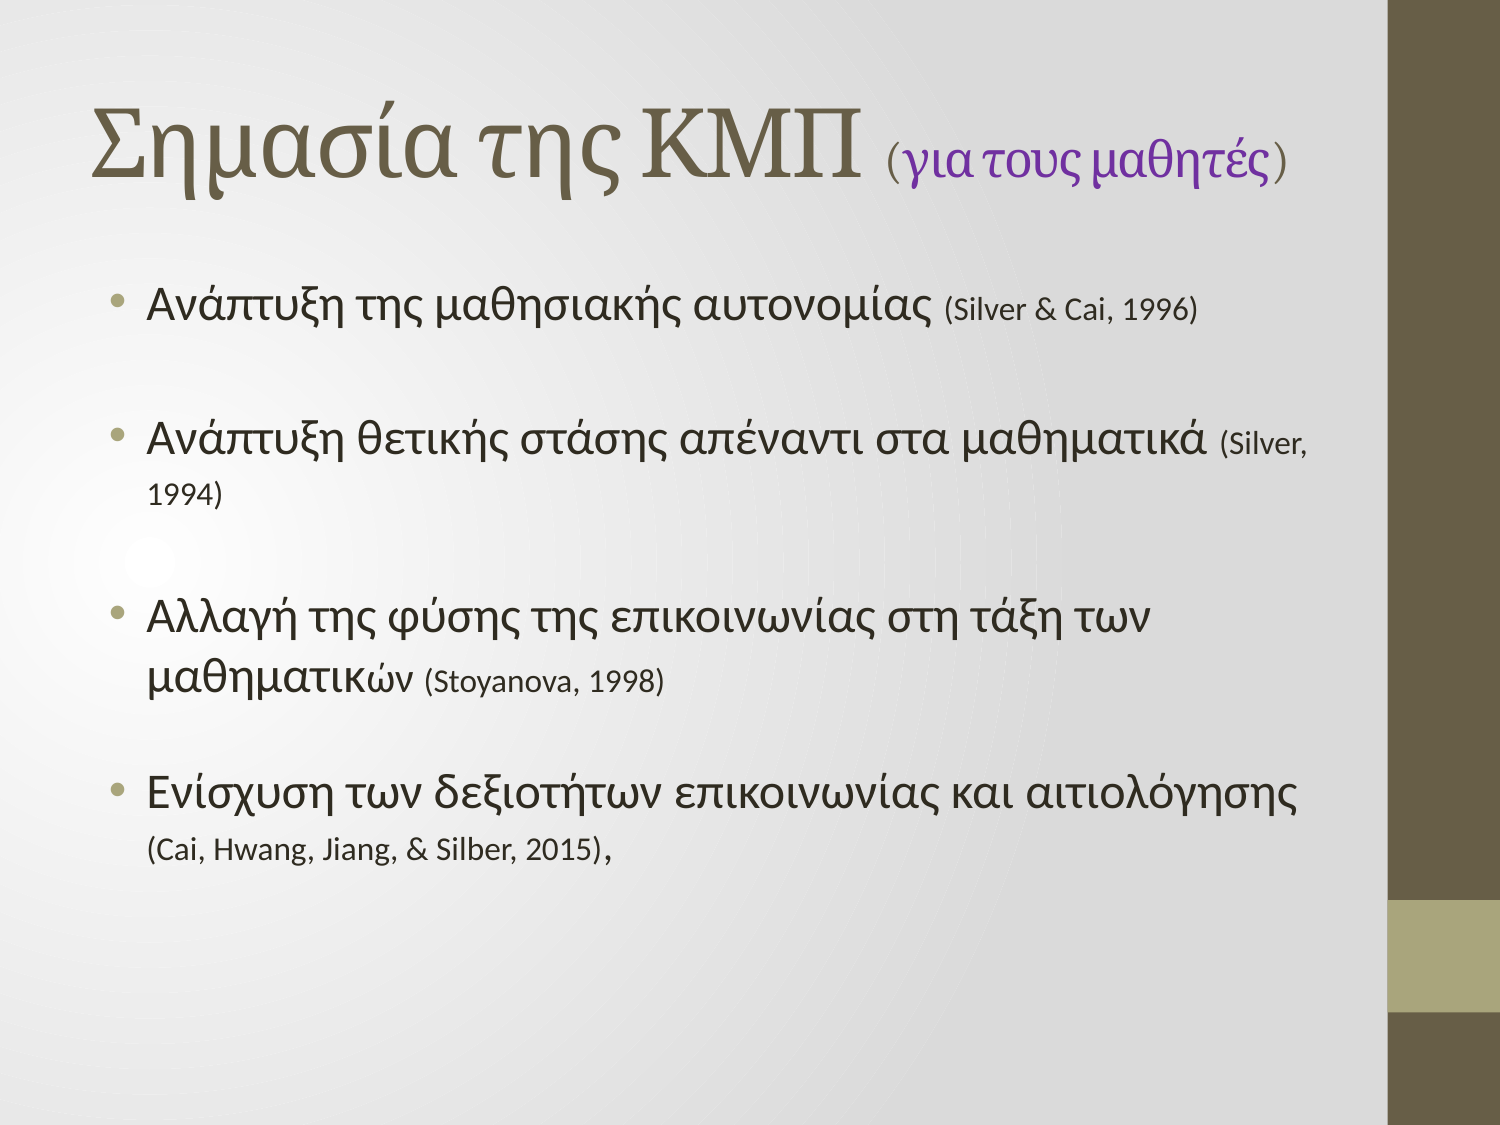

# Σημασία της ΚΜΠ (για τους μαθητές)
Ανάπτυξη της μαθησιακής αυτονομίας (Silver & Cai, 1996)
Ανάπτυξη θετικής στάσης απέναντι στα μαθηματικά (Silver, 1994)
Αλλαγή της φύσης της επικοινωνίας στη τάξη των μαθηματικών (Stoyanova, 1998)
Ενίσχυση των δεξιοτήτων επικοινωνίας και αιτιολόγησης (Cai, Hwang, Jiang, & Silber, 2015),